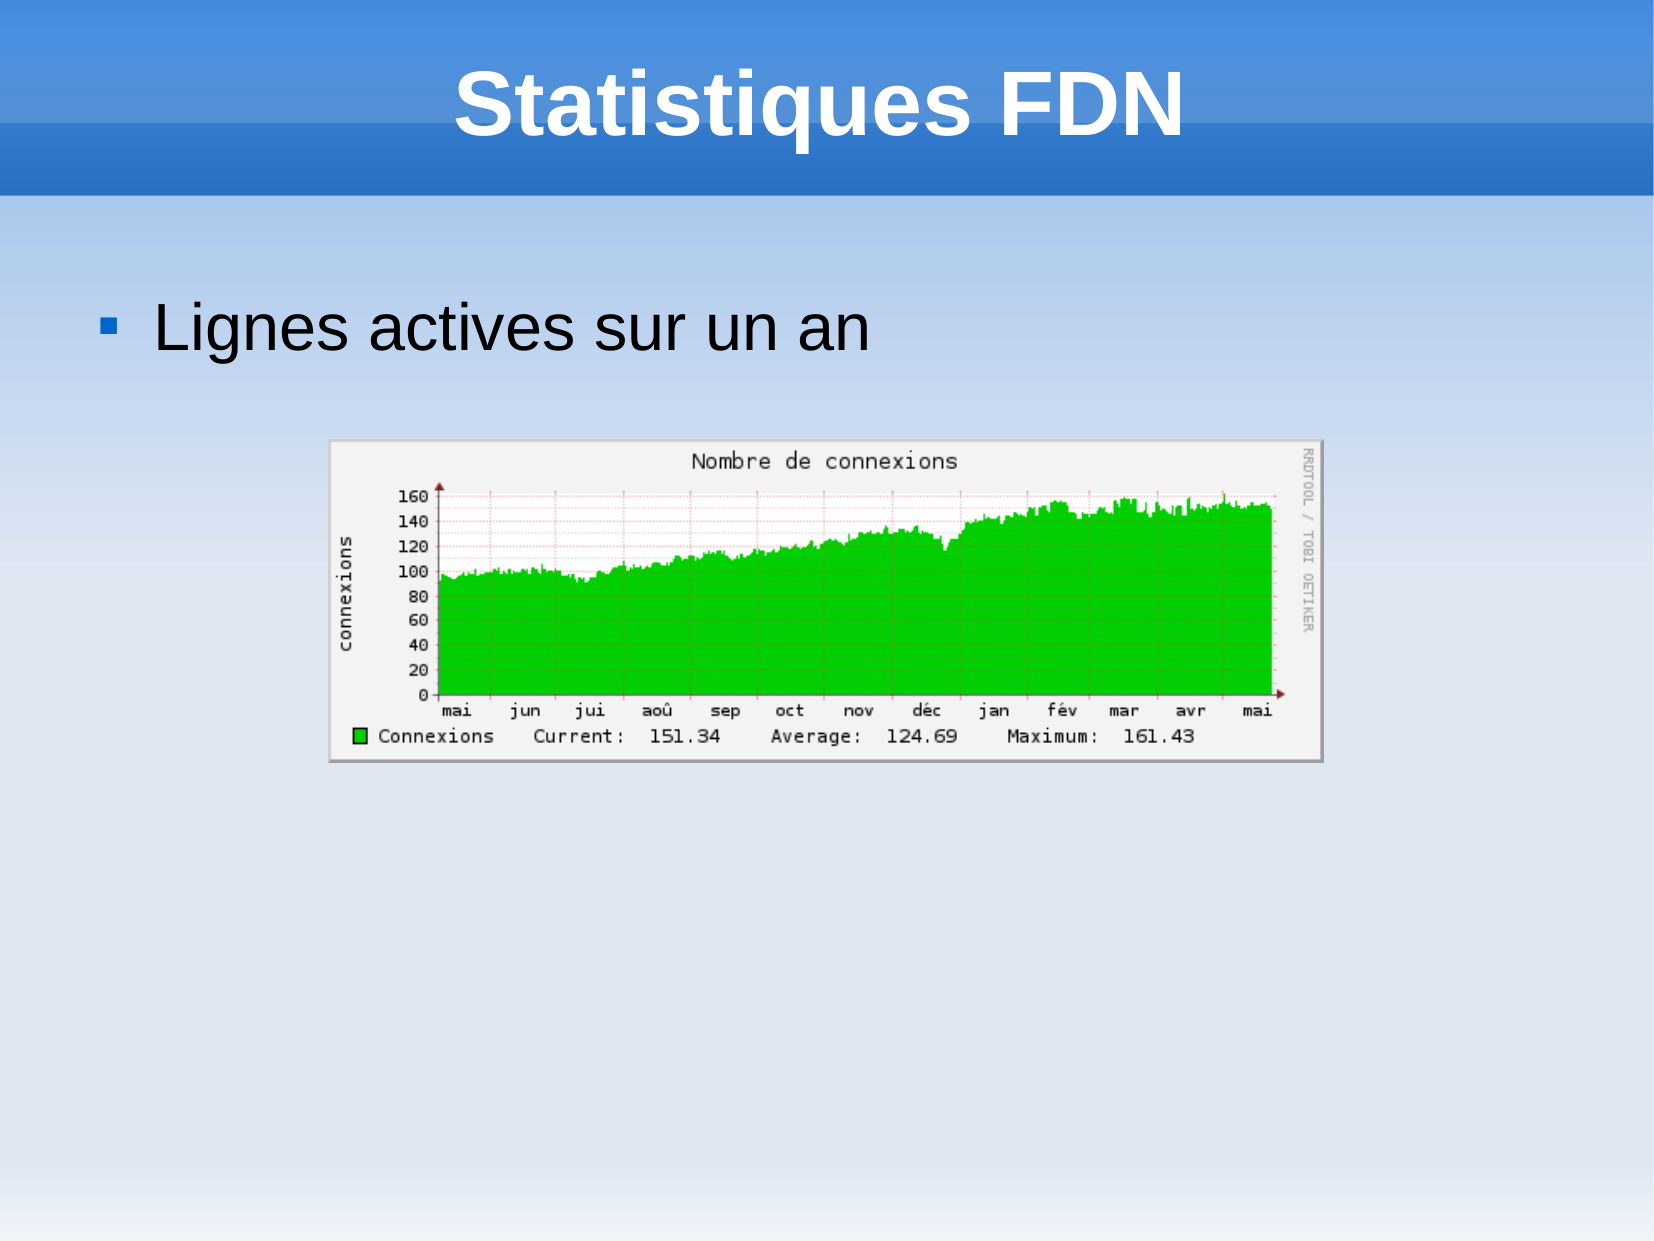

# Statistiques FDN
Lignes actives sur un an